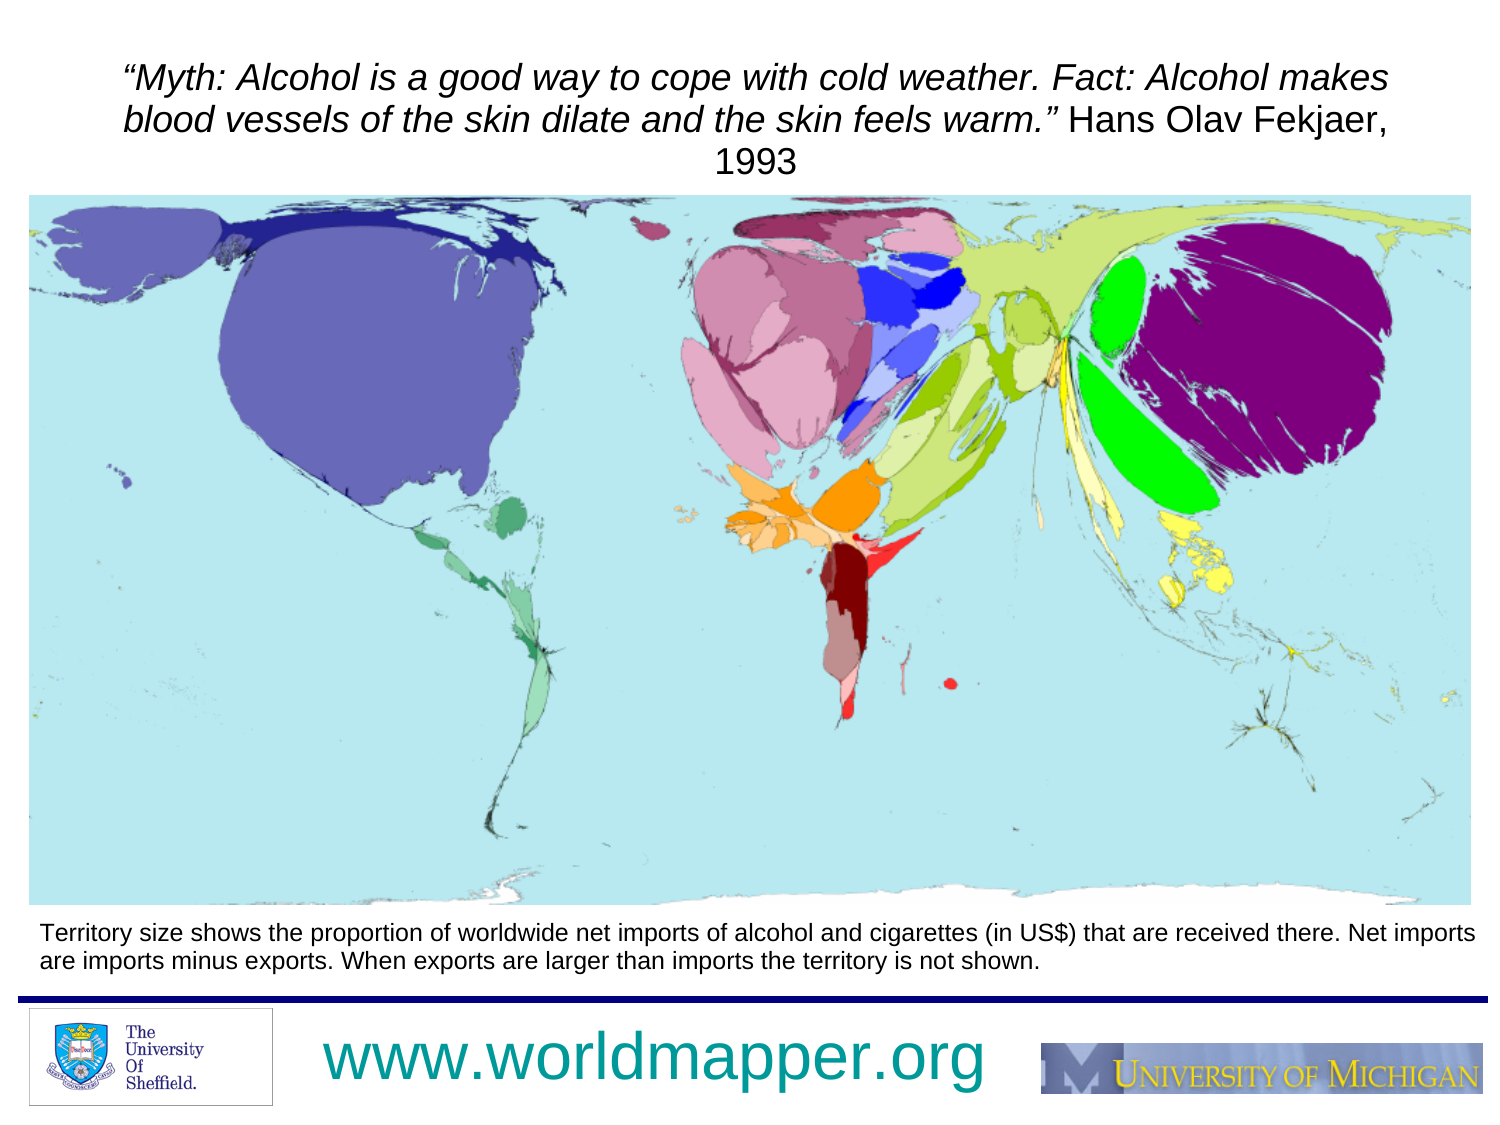

# “Myth: Alcohol is a good way to cope with cold weather. Fact: Alcohol makes blood vessels of the skin dilate and the skin feels warm.” Hans Olav Fekjaer, 1993
Territory size shows the proportion of worldwide net imports of alcohol and cigarettes (in US$) that are received there. Net imports
are imports minus exports. When exports are larger than imports the territory is not shown.